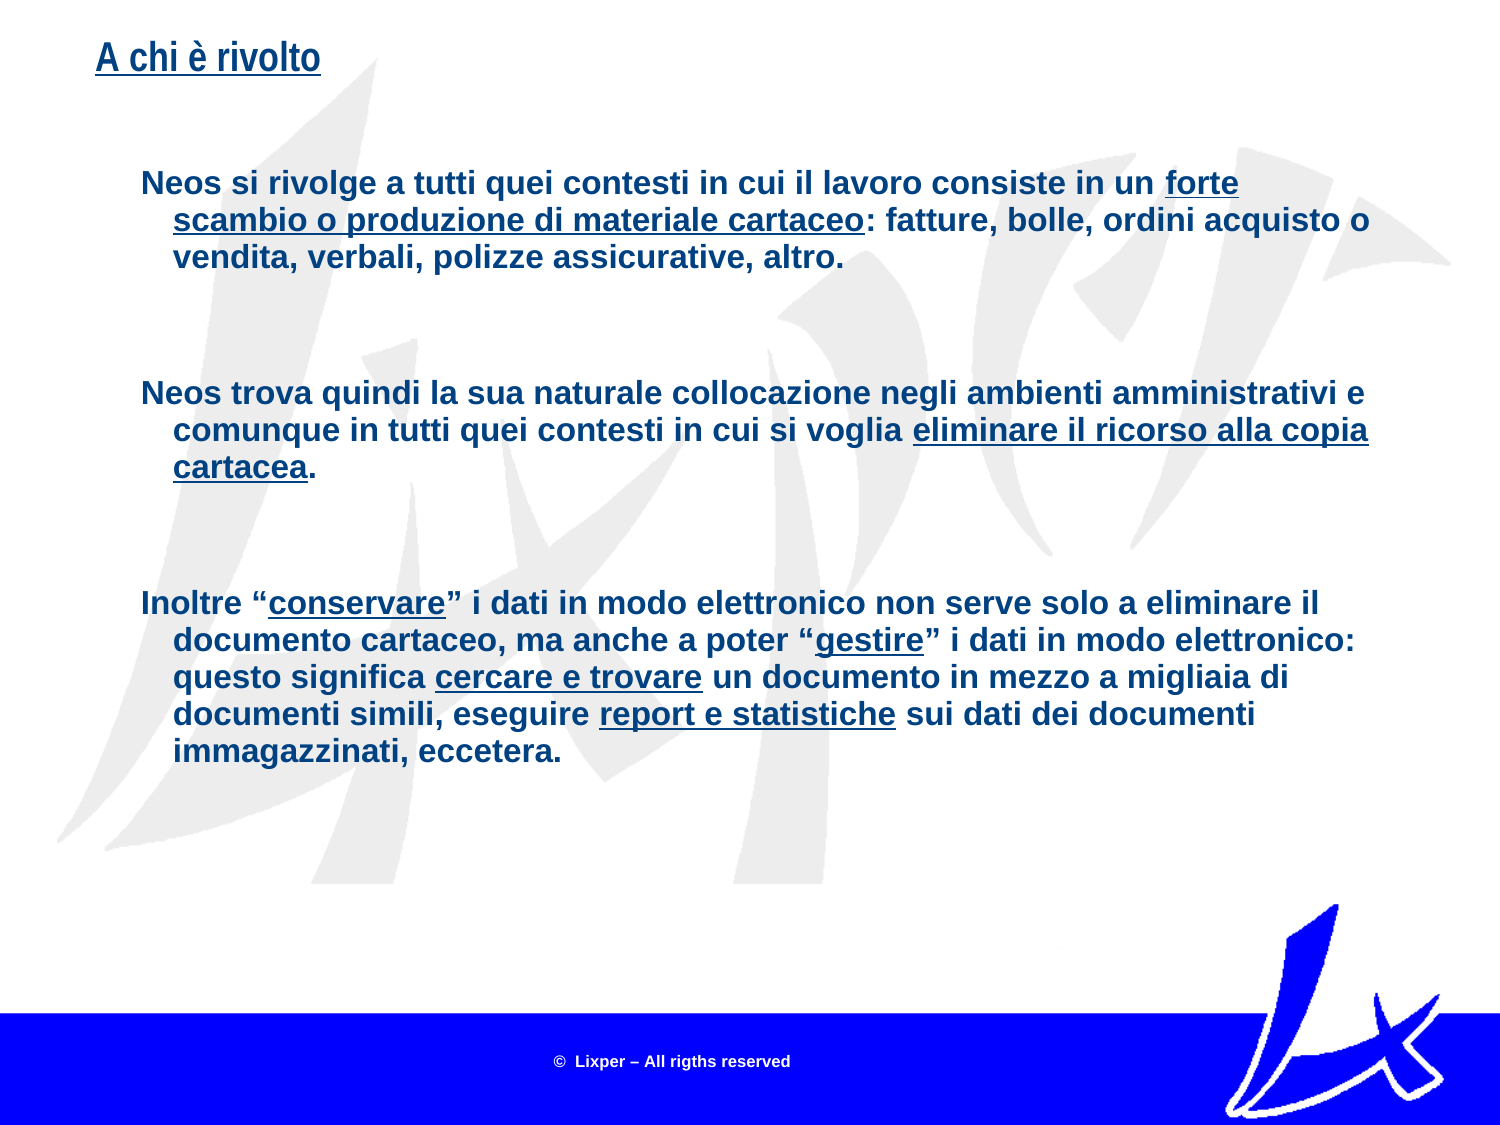

# A chi è rivolto
Neos si rivolge a tutti quei contesti in cui il lavoro consiste in un forte scambio o produzione di materiale cartaceo: fatture, bolle, ordini acquisto o vendita, verbali, polizze assicurative, altro.
Neos trova quindi la sua naturale collocazione negli ambienti amministrativi e comunque in tutti quei contesti in cui si voglia eliminare il ricorso alla copia cartacea.
Inoltre “conservare” i dati in modo elettronico non serve solo a eliminare il documento cartaceo, ma anche a poter “gestire” i dati in modo elettronico: questo significa cercare e trovare un documento in mezzo a migliaia di documenti simili, eseguire report e statistiche sui dati dei documenti immagazzinati, eccetera.